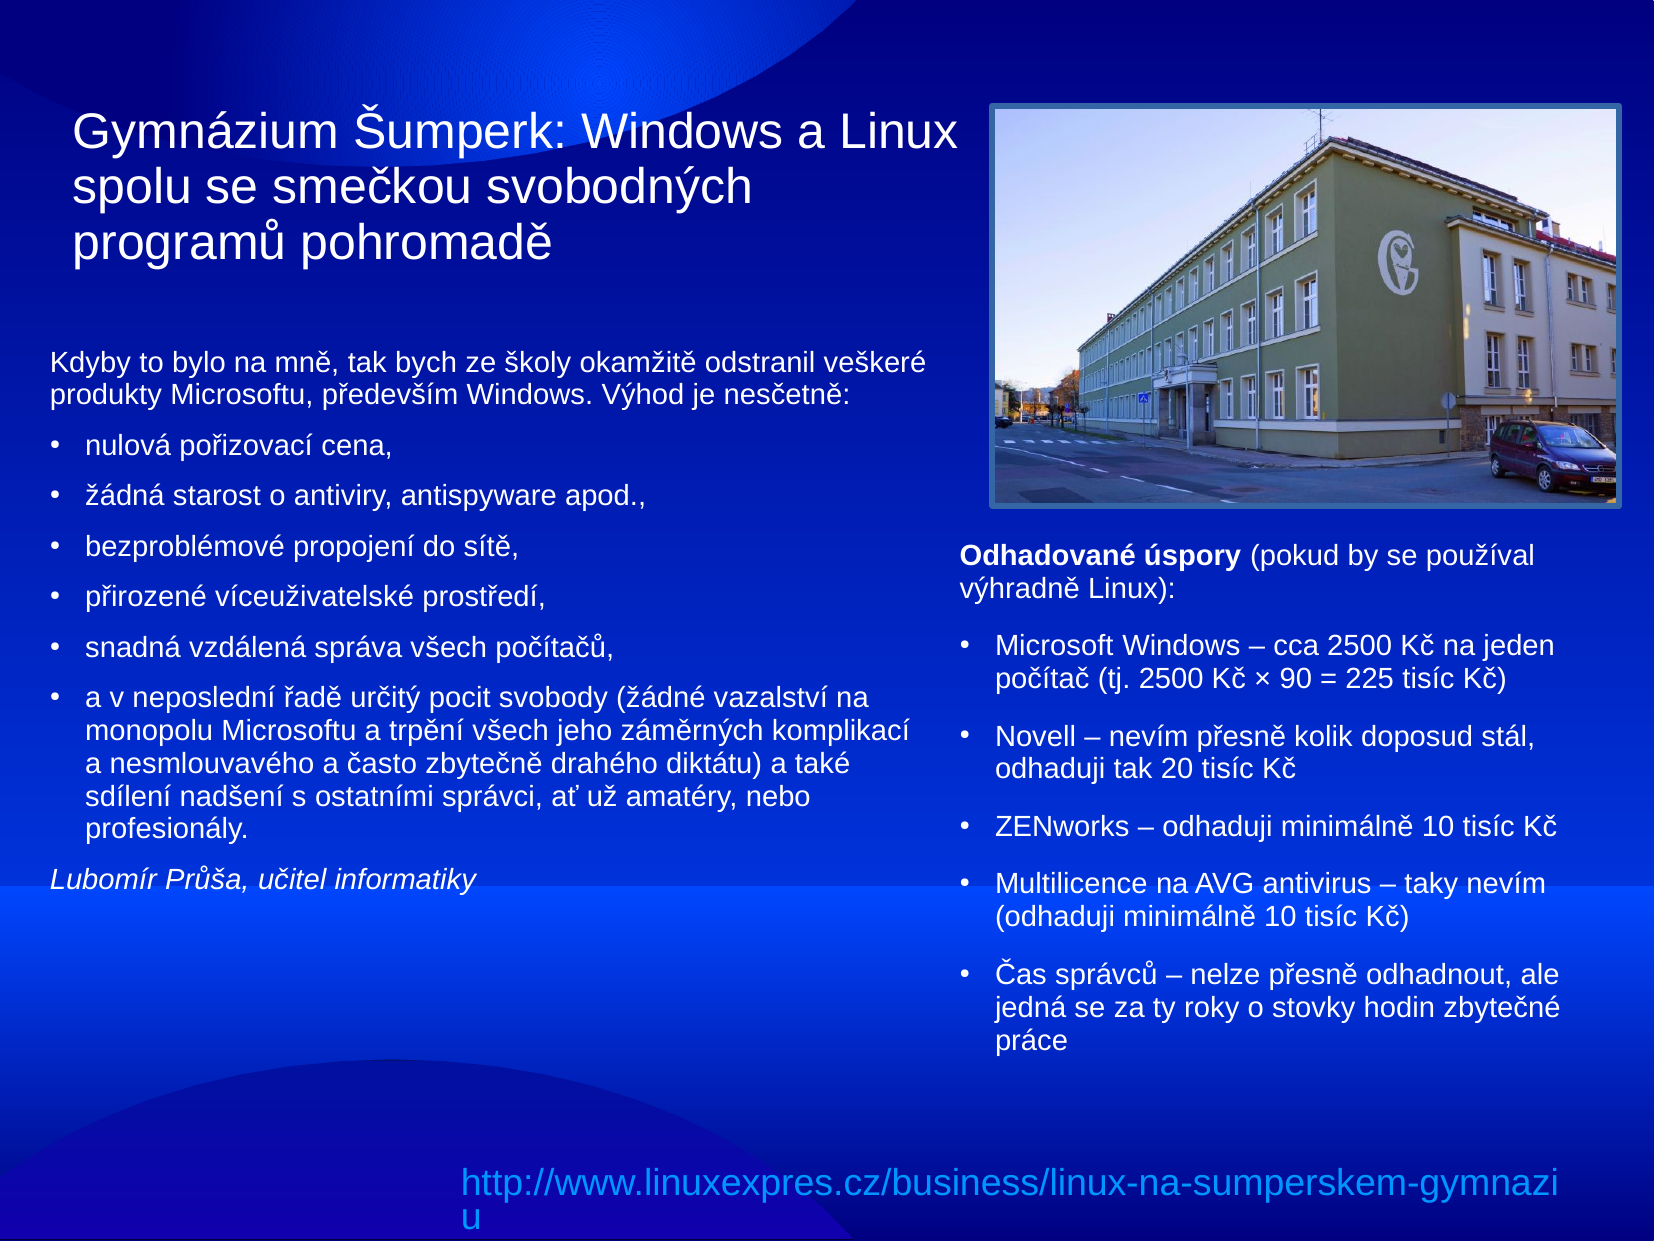

Gymnázium Šumperk: Windows a Linux spolu se smečkou svobodných programů pohromadě
Kdyby to bylo na mně, tak bych ze školy okamžitě odstranil veškeré produkty Microsoftu, především Windows. Výhod je nesčetně:
nulová pořizovací cena,
žádná starost o antiviry, antispyware apod.,
bezproblémové propojení do sítě,
přirozené víceuživatelské prostředí,
snadná vzdálená správa všech počítačů,
a v neposlední řadě určitý pocit svobody (žádné vazalství na monopolu Microsoftu a trpění všech jeho záměrných komplikací a nesmlouvavého a často zbytečně drahého diktátu) a také sdílení nadšení s ostatními správci, ať už amatéry, nebo profesionály.
Lubomír Průša, učitel informatiky
Odhadované úspory (pokud by se používal výhradně Linux):
Microsoft Windows – cca 2500 Kč na jeden počítač (tj. 2500 Kč × 90 = 225 tisíc Kč)
Novell – nevím přesně kolik doposud stál, odhaduji tak 20 tisíc Kč
ZENworks – odhaduji minimálně 10 tisíc Kč
Multilicence na AVG antivirus – taky nevím (odhaduji minimálně 10 tisíc Kč)
Čas správců – nelze přesně odhadnout, ale jedná se za ty roky o stovky hodin zbytečné práce
http://www.linuxexpres.cz/business/linux-na-sumperskem-gymnaziu